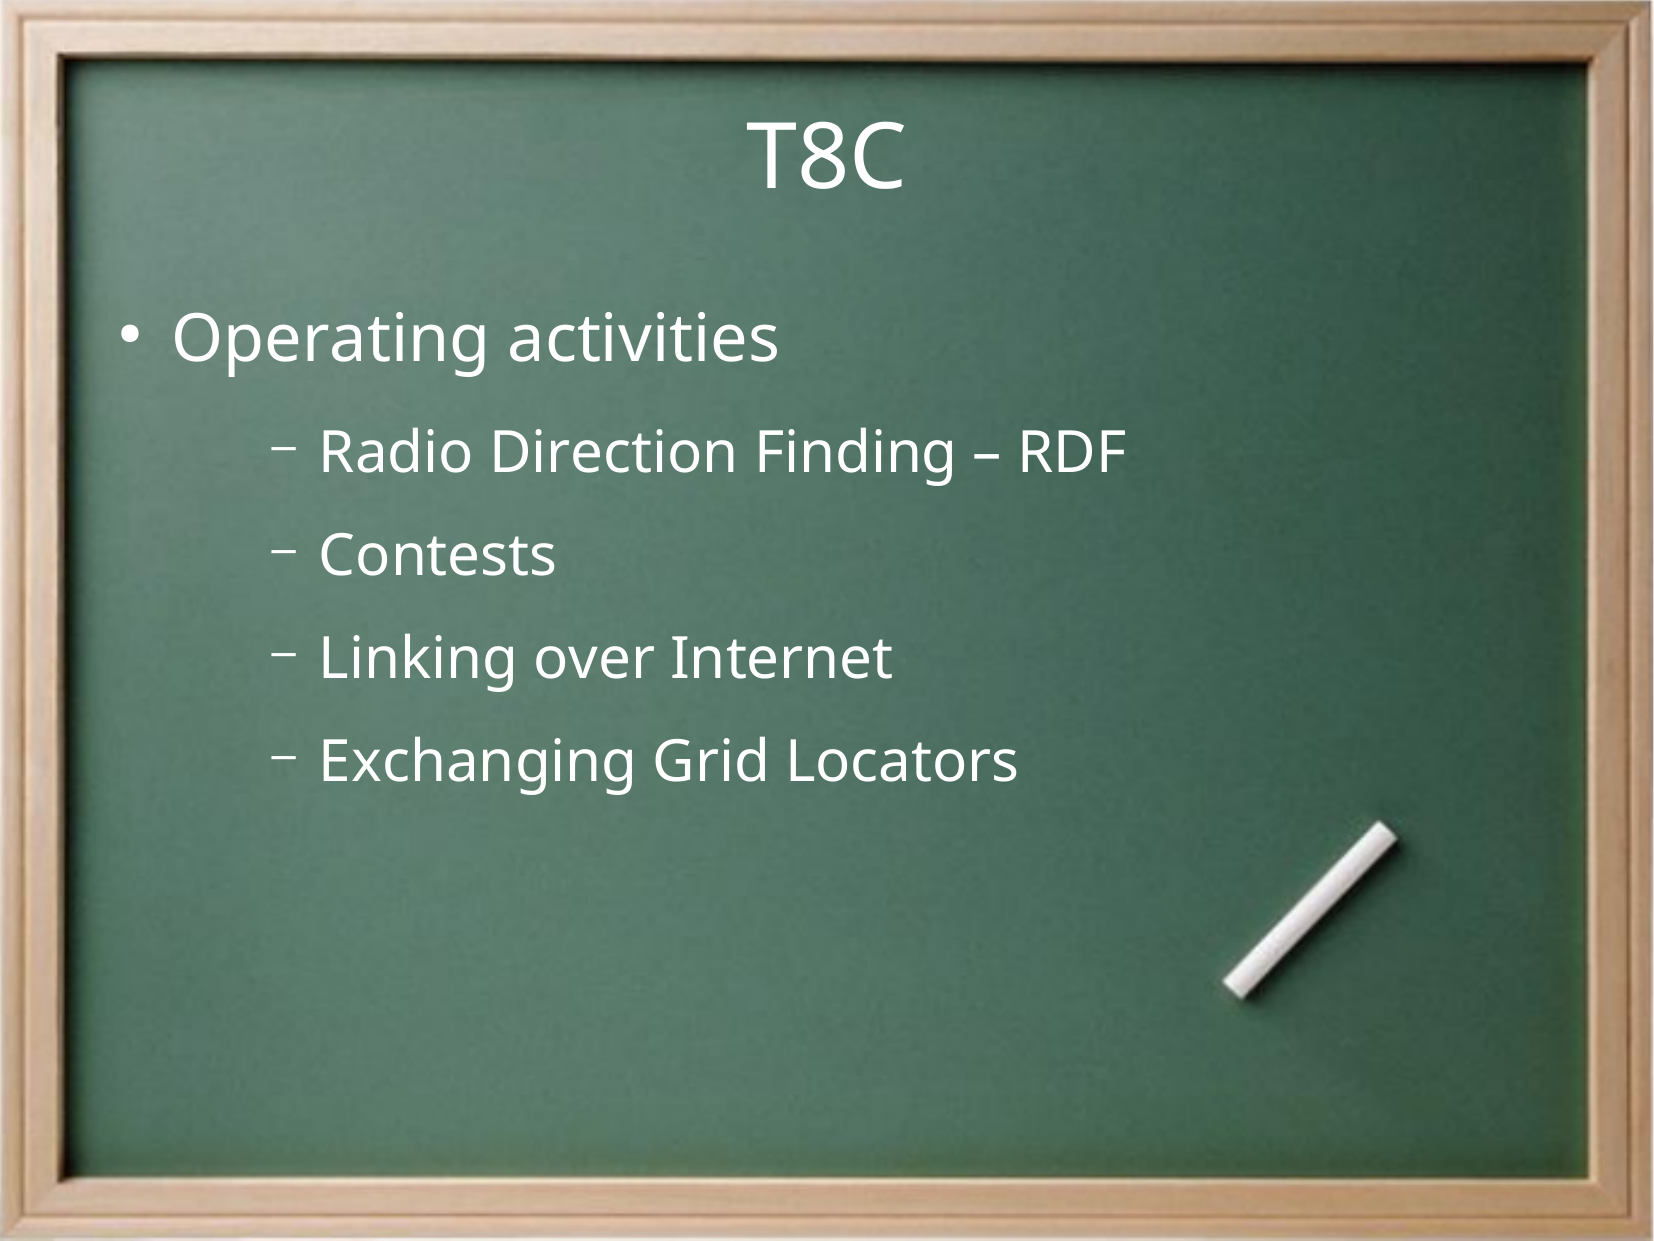

# T8C
Operating activities
Radio Direction Finding – RDF
Contests
Linking over Internet
Exchanging Grid Locators